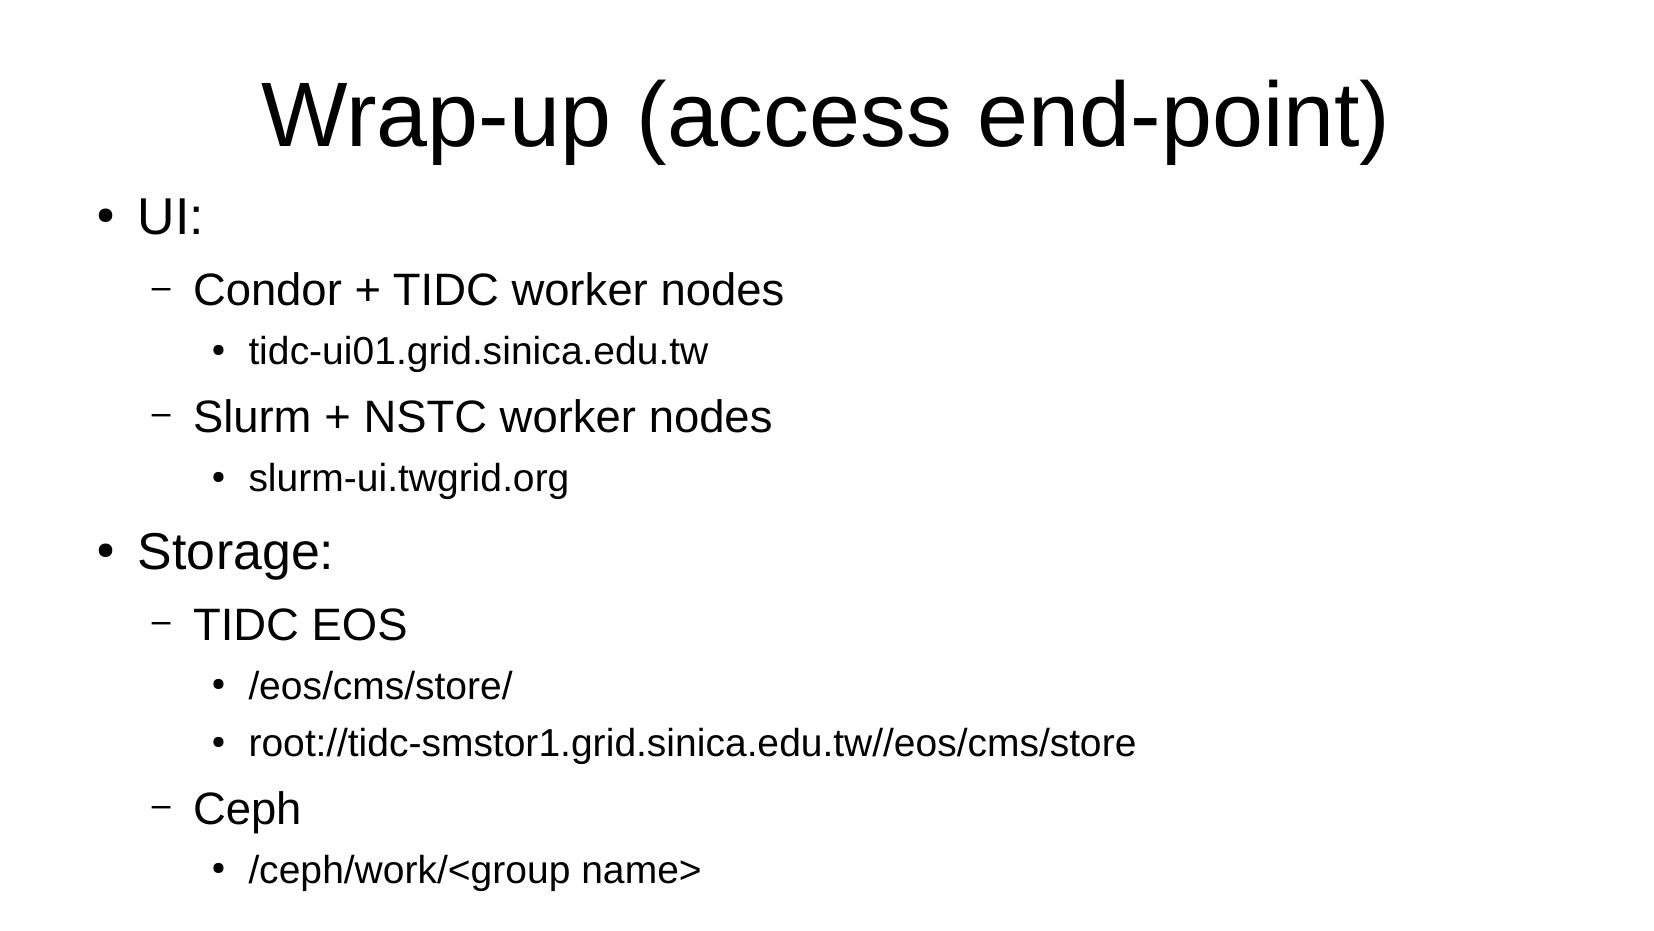

# Wrap-up (access end-point)
UI:
Condor + TIDC worker nodes
tidc-ui01.grid.sinica.edu.tw
Slurm + NSTC worker nodes
slurm-ui.twgrid.org
Storage:
TIDC EOS
/eos/cms/store/
root://tidc-smstor1.grid.sinica.edu.tw//eos/cms/store
Ceph
/ceph/work/<group name>